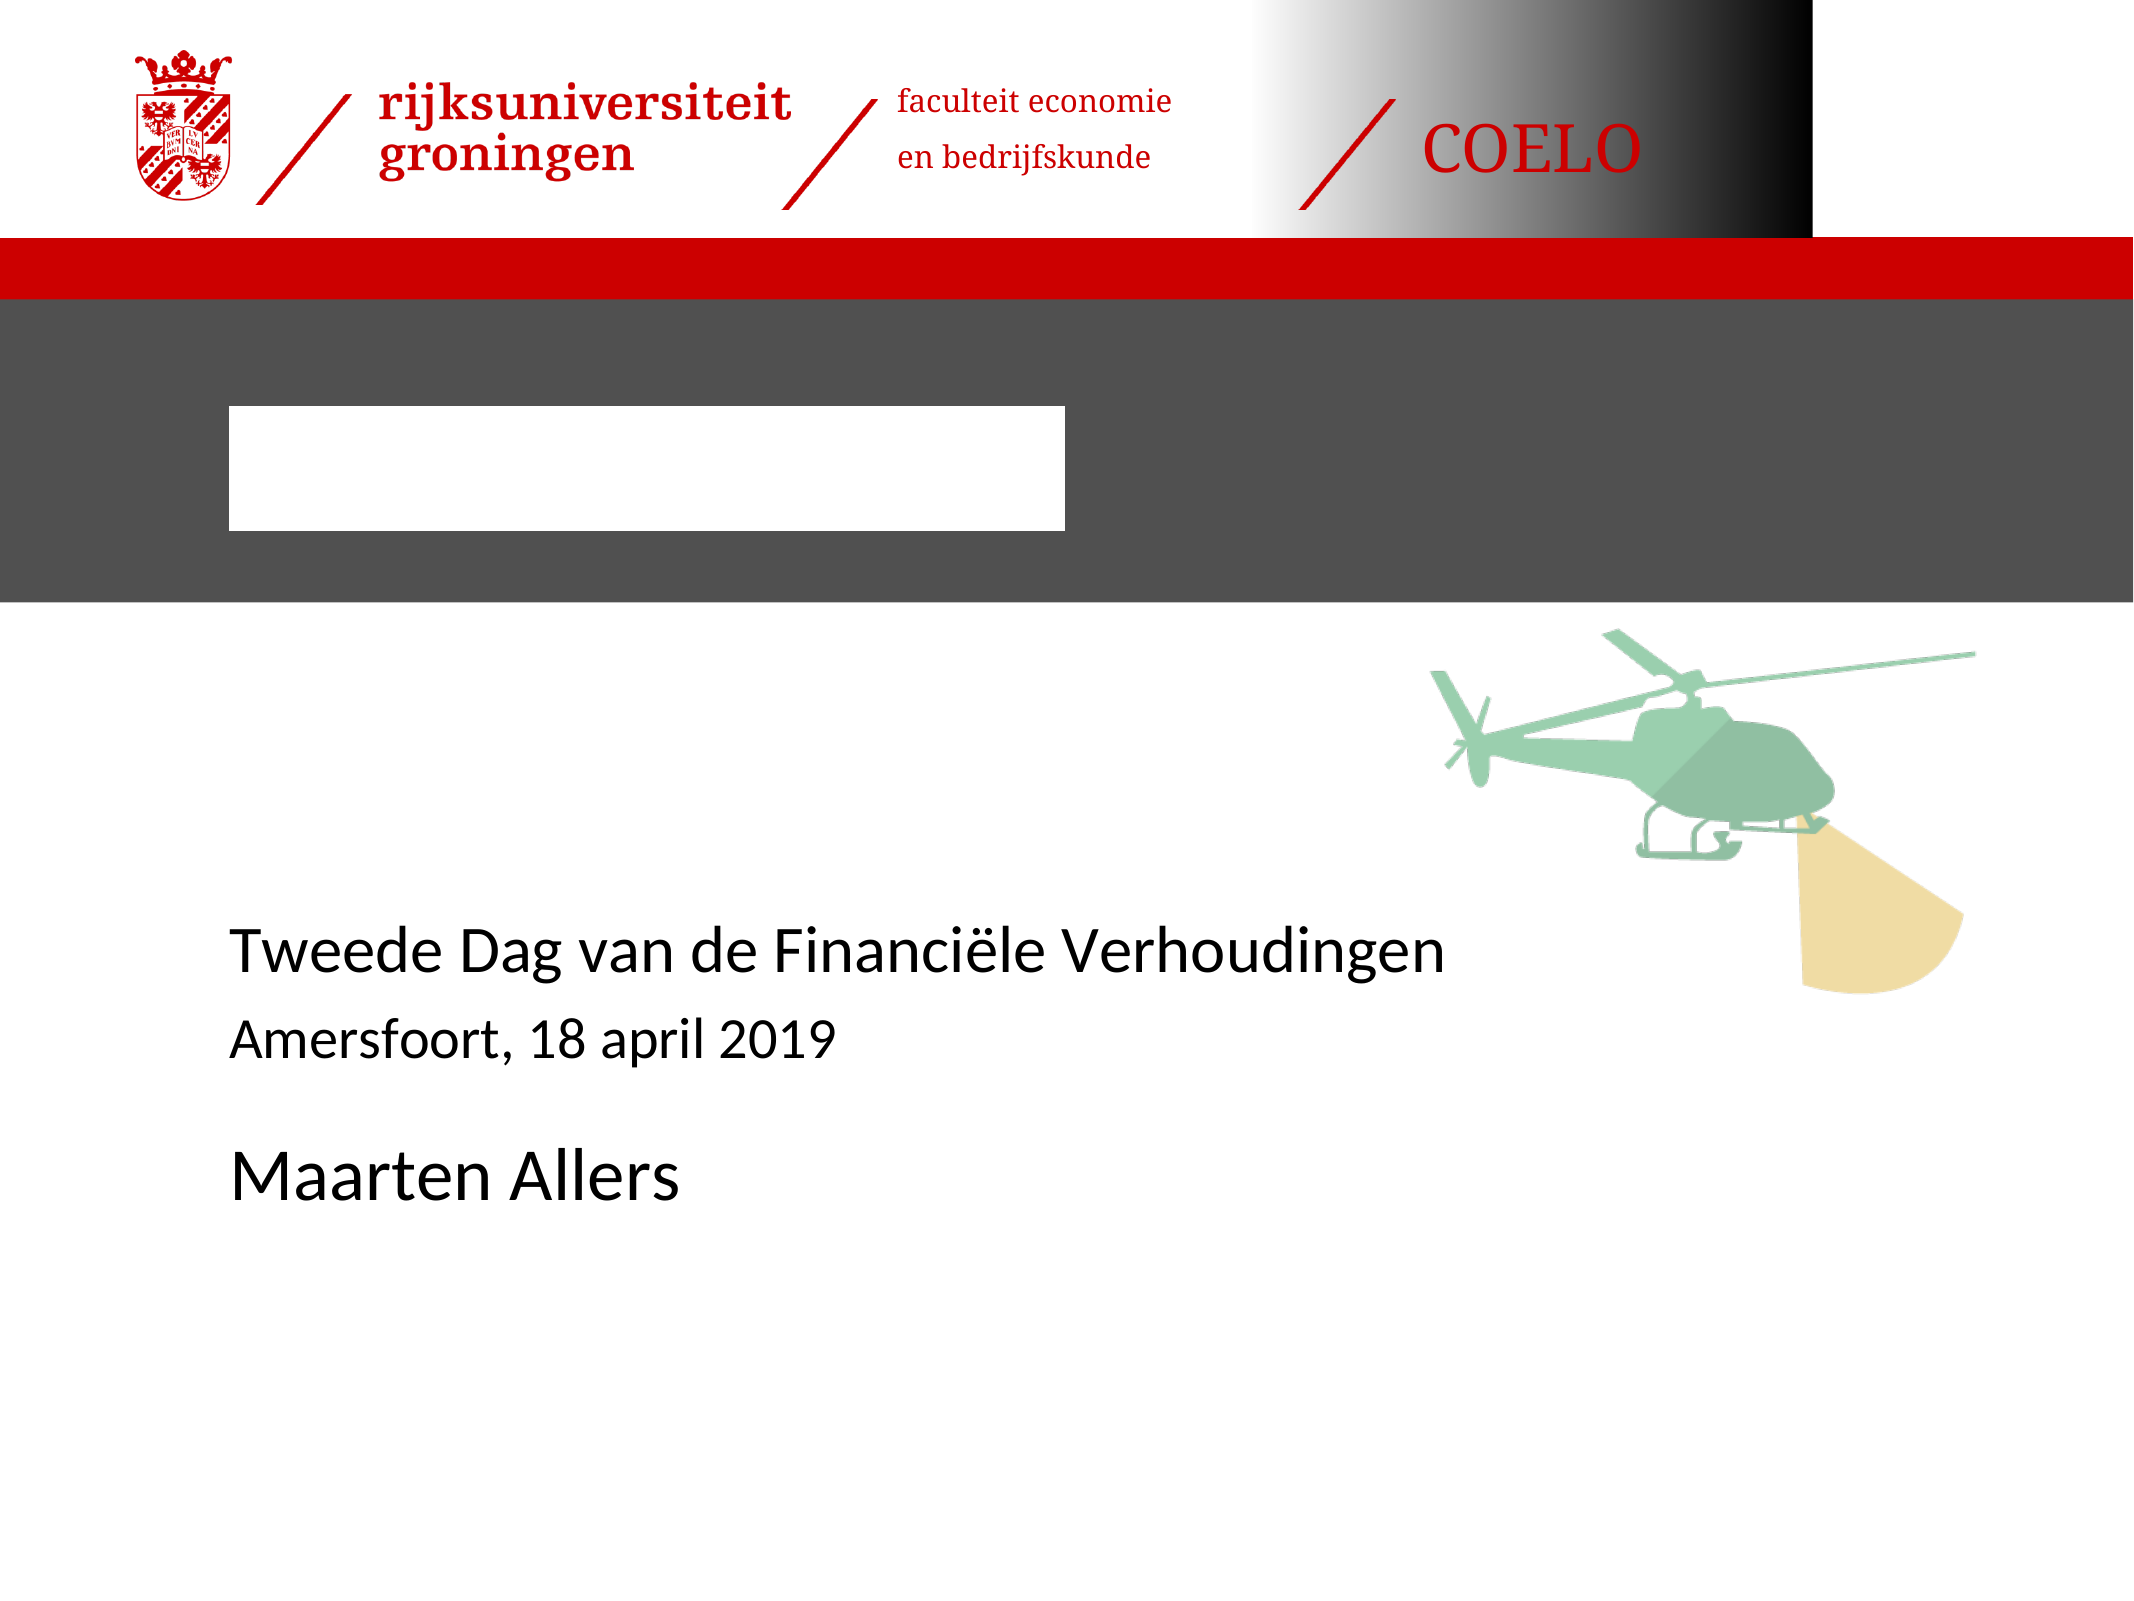

# Geld en de regio
Tweede Dag van de Financiële Verhoudingen
Amersfoort, 18 april 2019
Maarten Allers